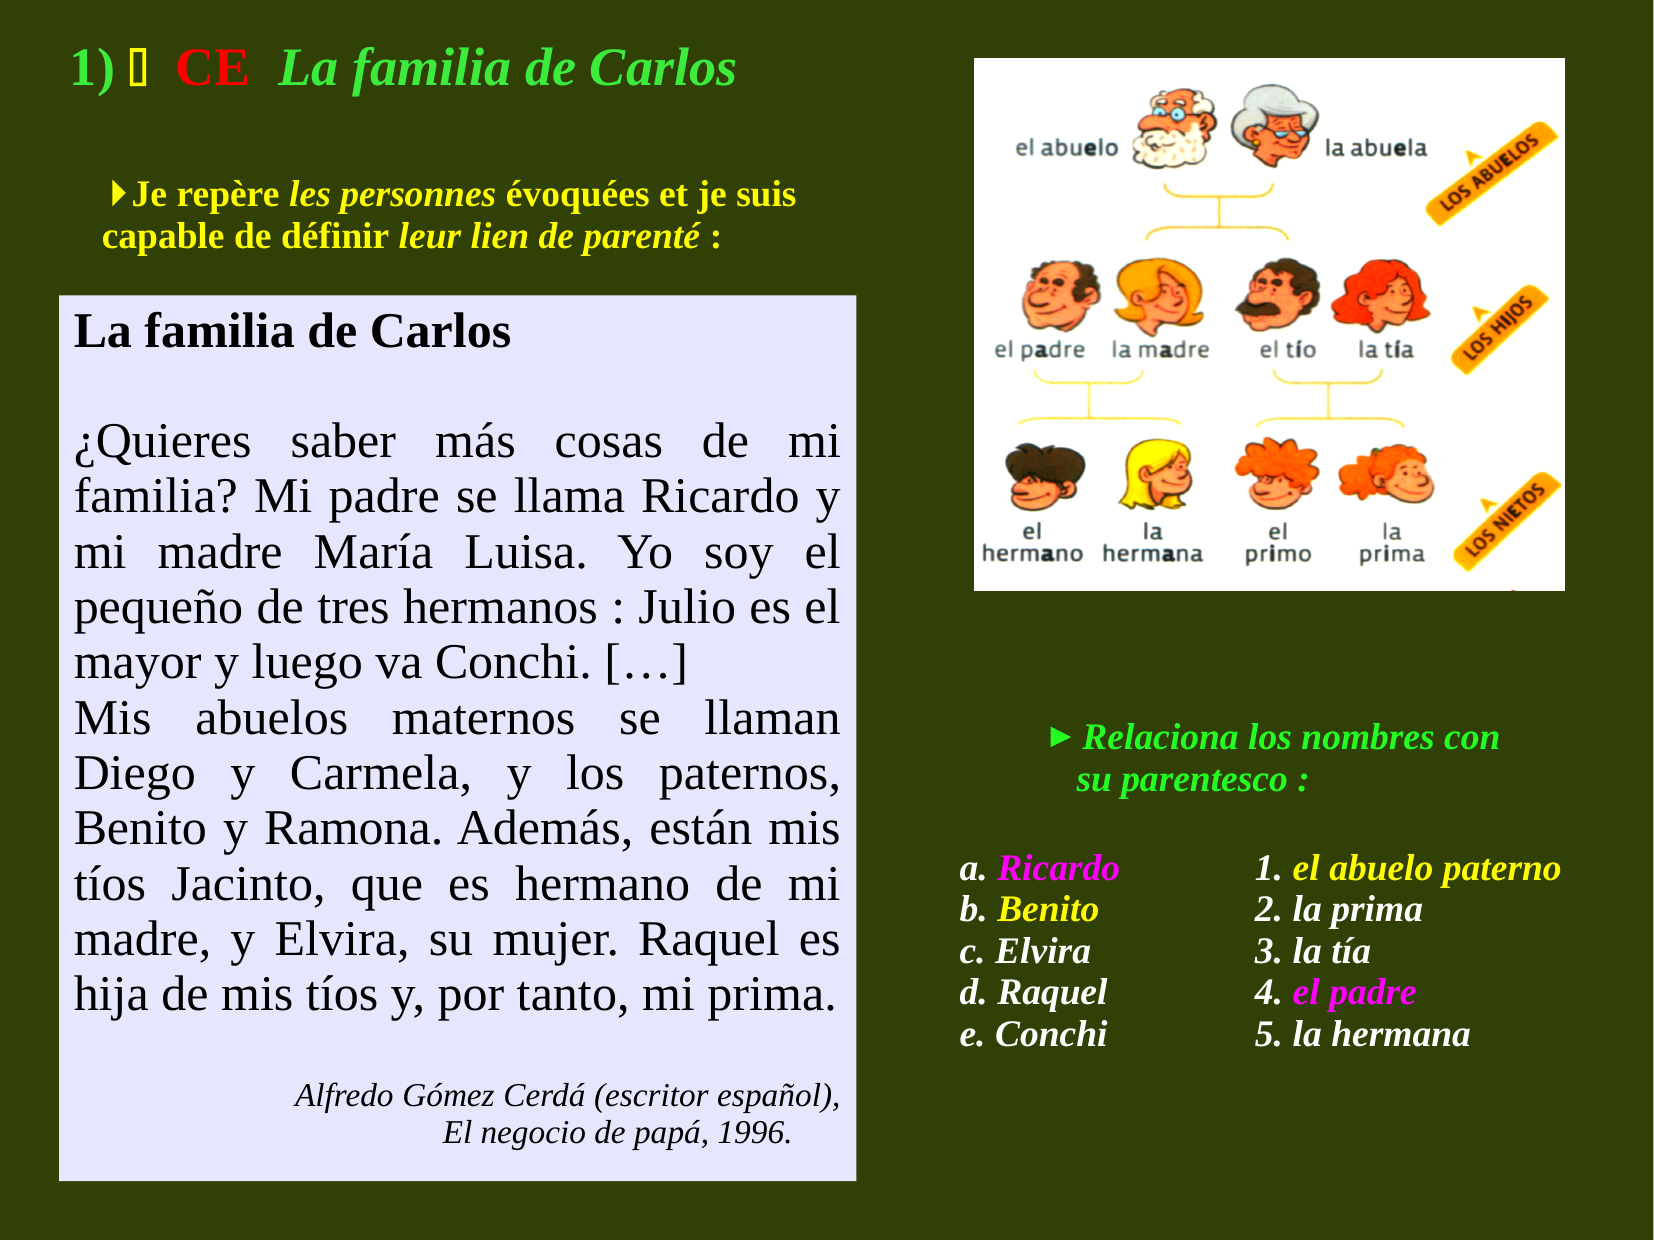

1)  CE La familia de Carlos
Je repère les personnes évoquées et je suis capable de définir leur lien de parenté :
La familia de Carlos
¿Quieres saber más cosas de mi familia? Mi padre se llama Ricardo y mi madre María Luisa. Yo soy el pequeño de tres hermanos : Julio es el mayor y luego va Conchi. […]
Mis abuelos maternos se llaman Diego y Carmela, y los paternos, Benito y Ramona. Además, están mis tíos Jacinto, que es hermano de mi madre, y Elvira, su mujer. Raquel es hija de mis tíos y, por tanto, mi prima.
			Alfredo Gómez Cerdá (escritor español), 					El negocio de papá, 1996.
 Relaciona los nombres con
 su parentesco :
a. Ricardo		1. el abuelo paterno
b. Benito			2. la prima
c. Elvira			3. la tía
d. Raquel		4. el padre
e. Conchi		5. la hermana